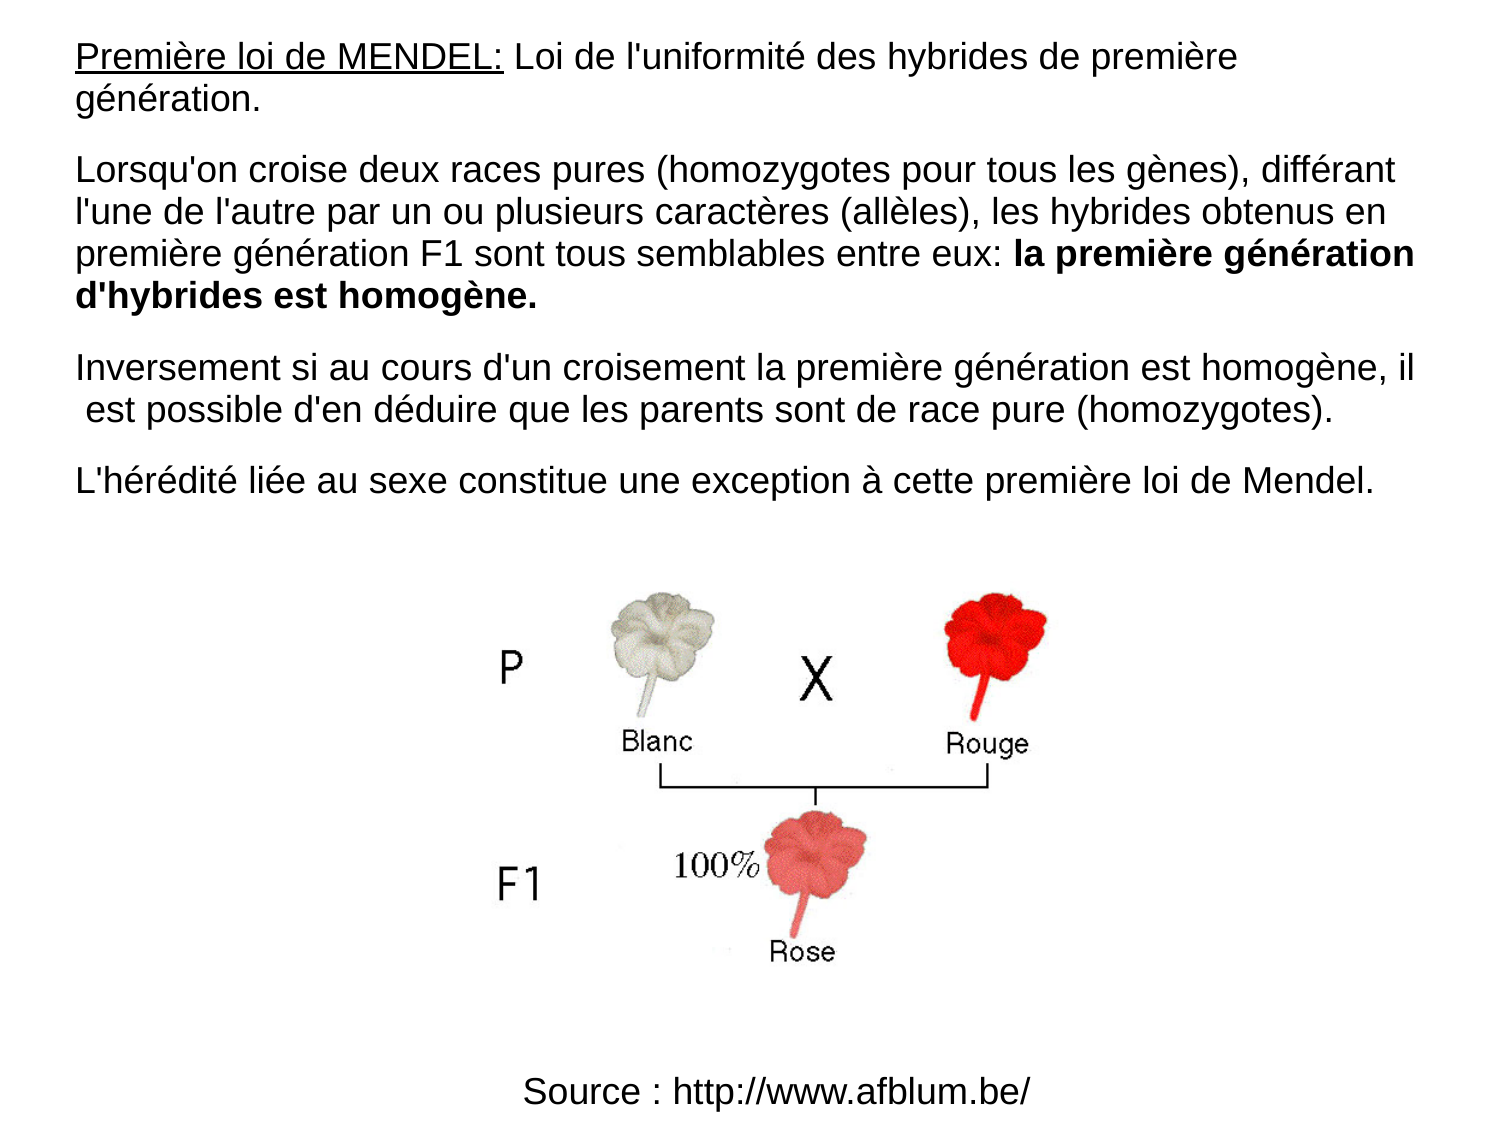

# Première loi de MENDEL: Loi de l'uniformité des hybrides de première génération.
Lorsqu'on croise deux races pures (homozygotes pour tous les gènes), différant l'une de l'autre par un ou plusieurs caractères (allèles), les hybrides obtenus en première génération F1 sont tous semblables entre eux: la première génération d'hybrides est homogène.
Inversement si au cours d'un croisement la première génération est homogène, il est possible d'en déduire que les parents sont de race pure (homozygotes).
L'hérédité liée au sexe constitue une exception à cette première loi de Mendel.
Source : http://www.afblum.be/